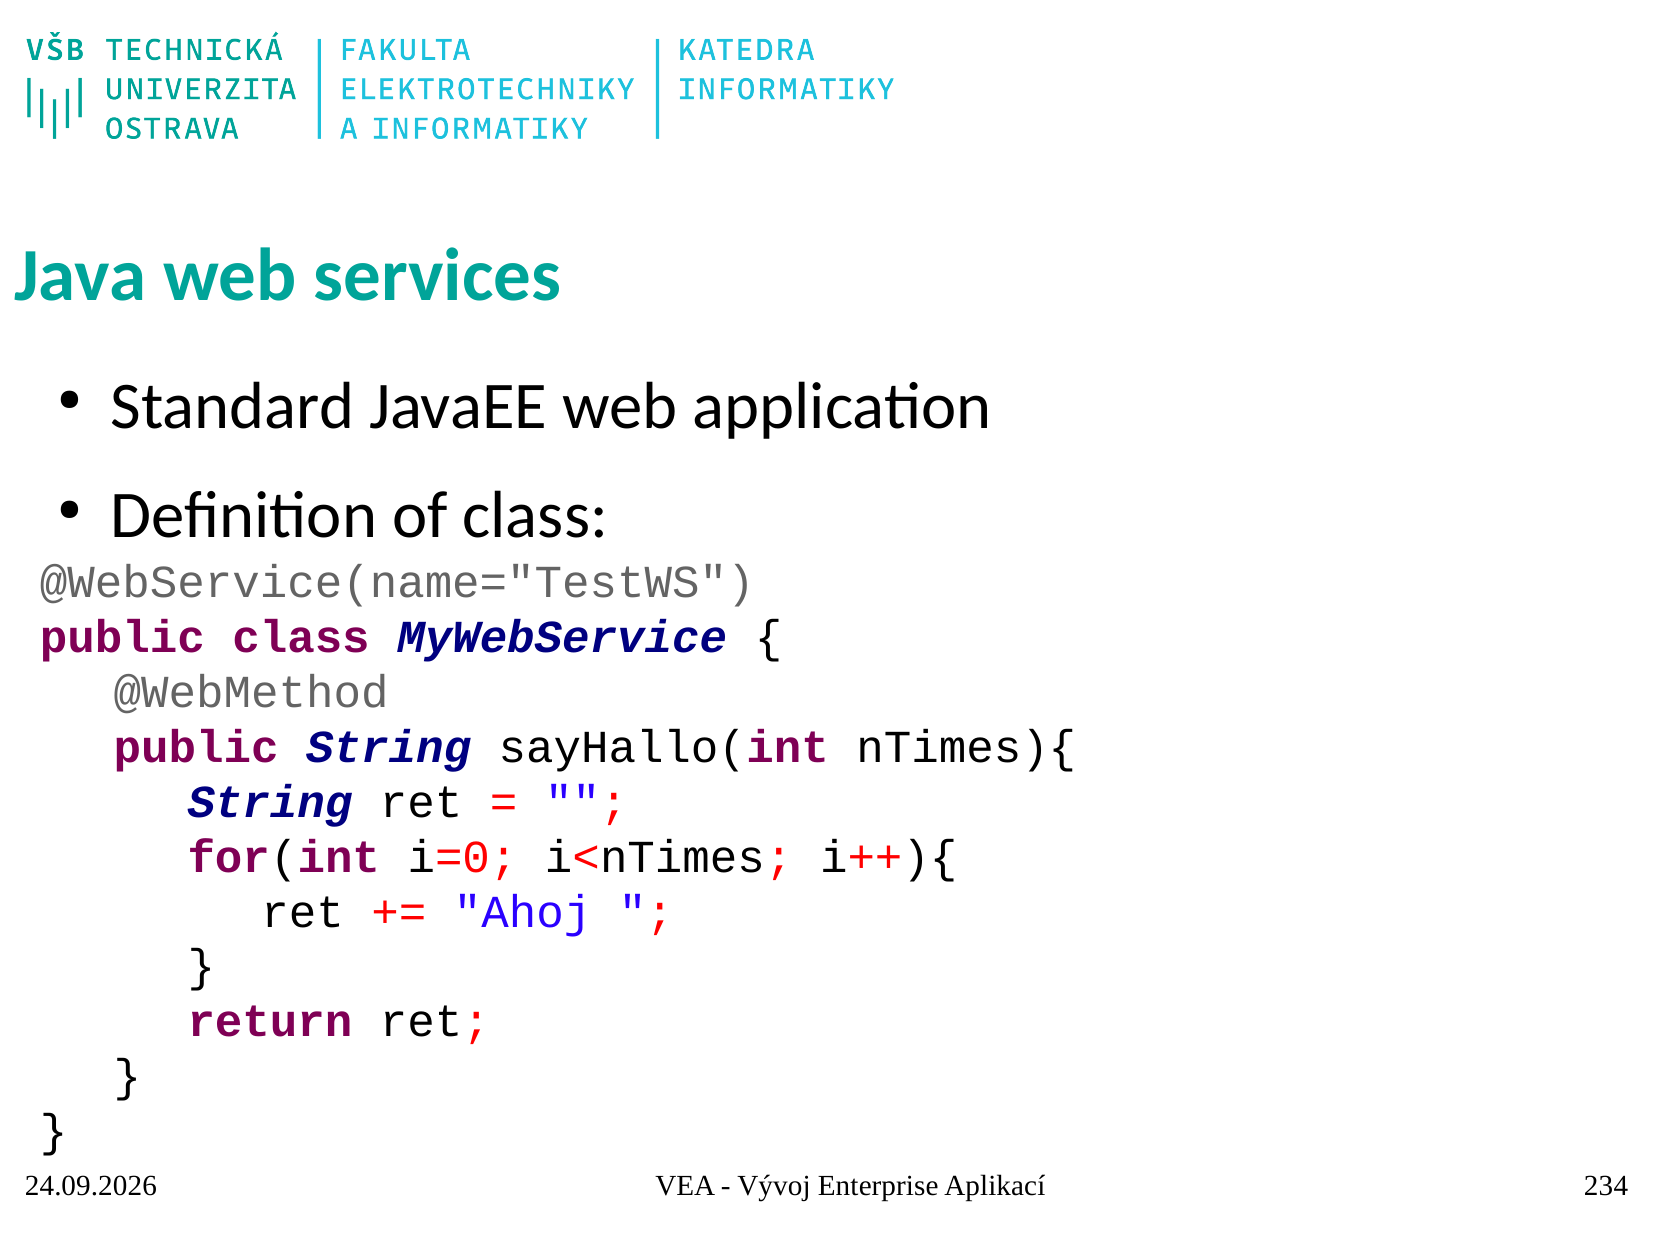

Java web services
# Standard JavaEE web application
Definition of class:
@WebService(name="TestWS")
public class MyWebService {
	@WebMethod
	public String sayHallo(int nTimes){
		String ret = "";
		for(int i=0; i<nTimes; i++){
			ret += "Ahoj ";
		}
		return ret;
	}
}
VEA - Vývoj Enterprise Aplikací
234